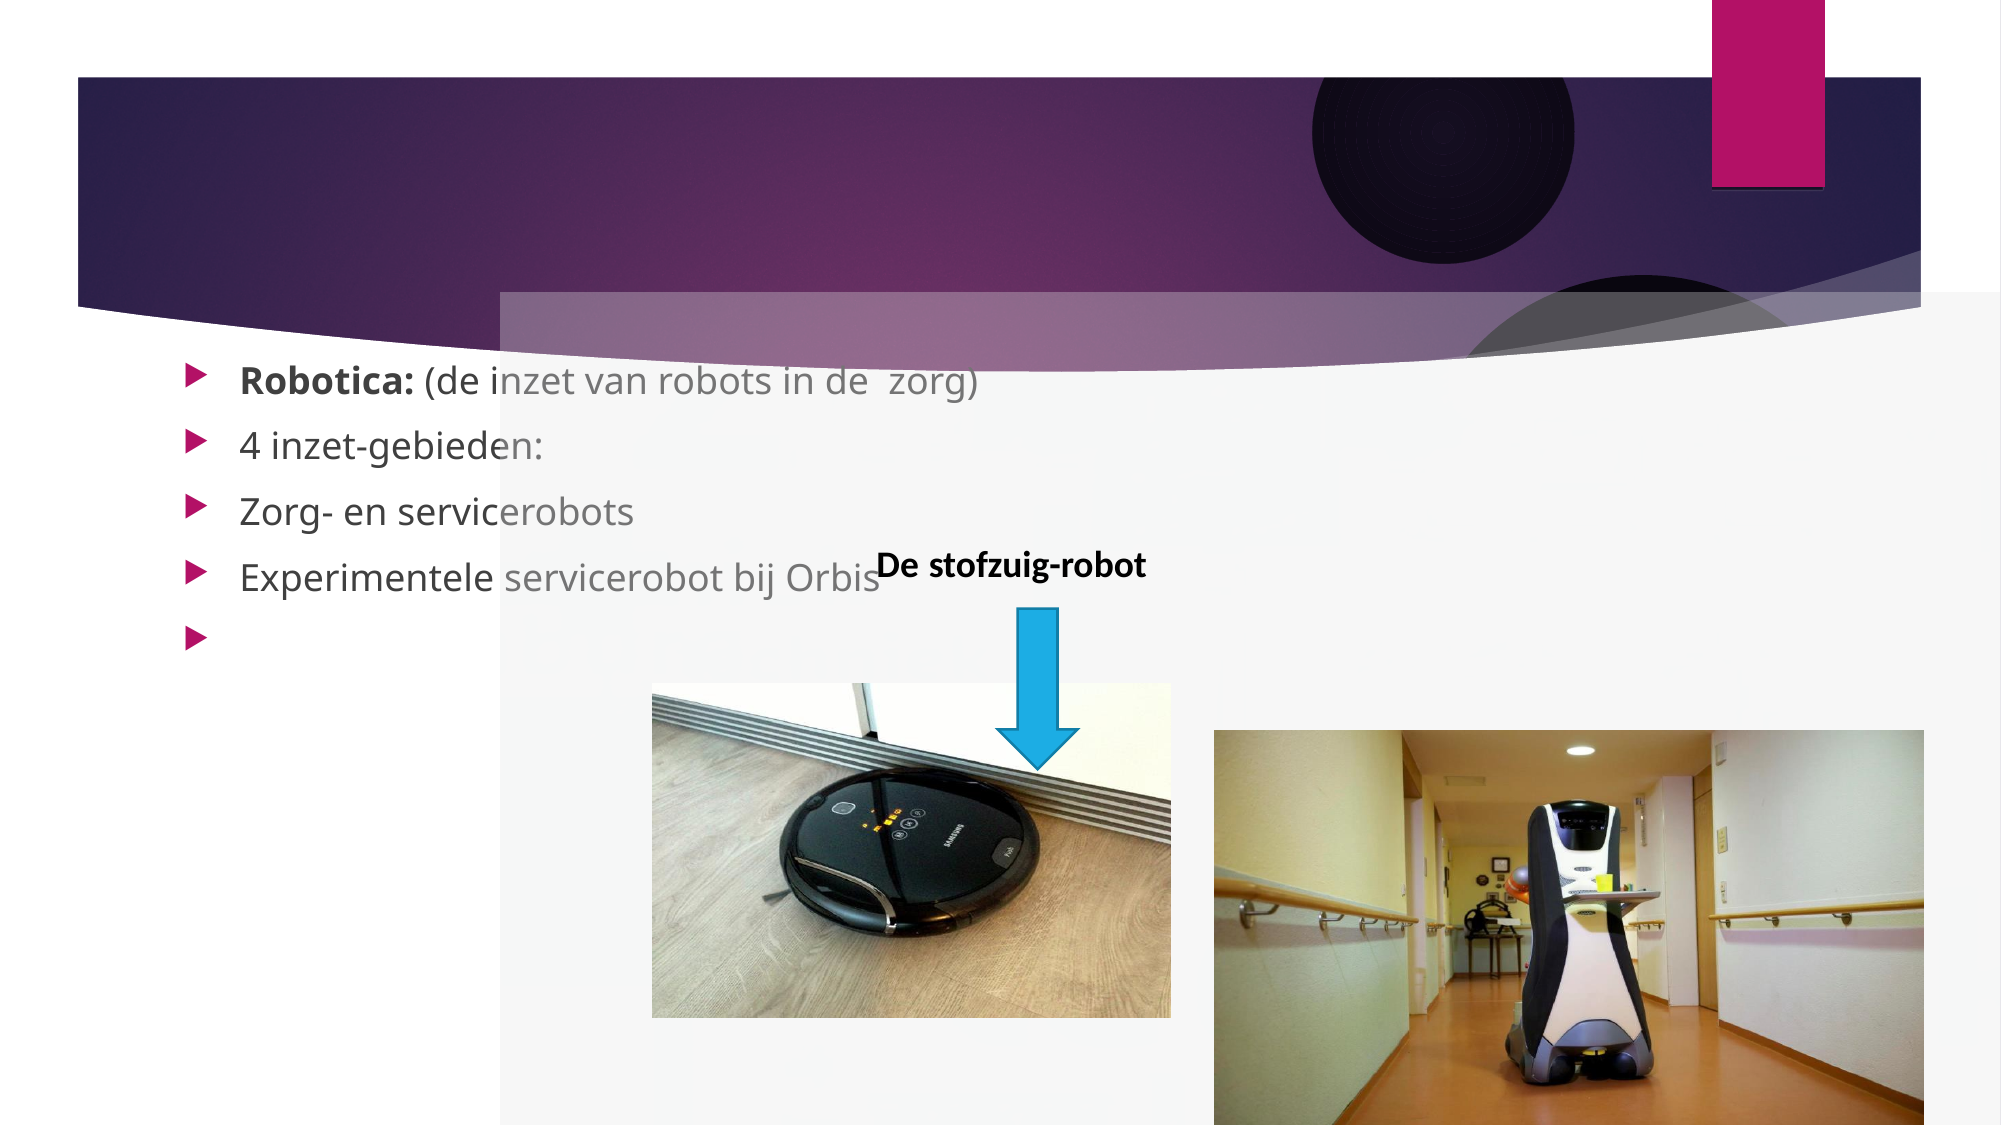

#
Robotica: (de inzet van robots in de zorg)
4 inzet-gebieden:
Zorg- en servicerobots
Experimentele servicerobot bij Orbis
De stofzuig-robot